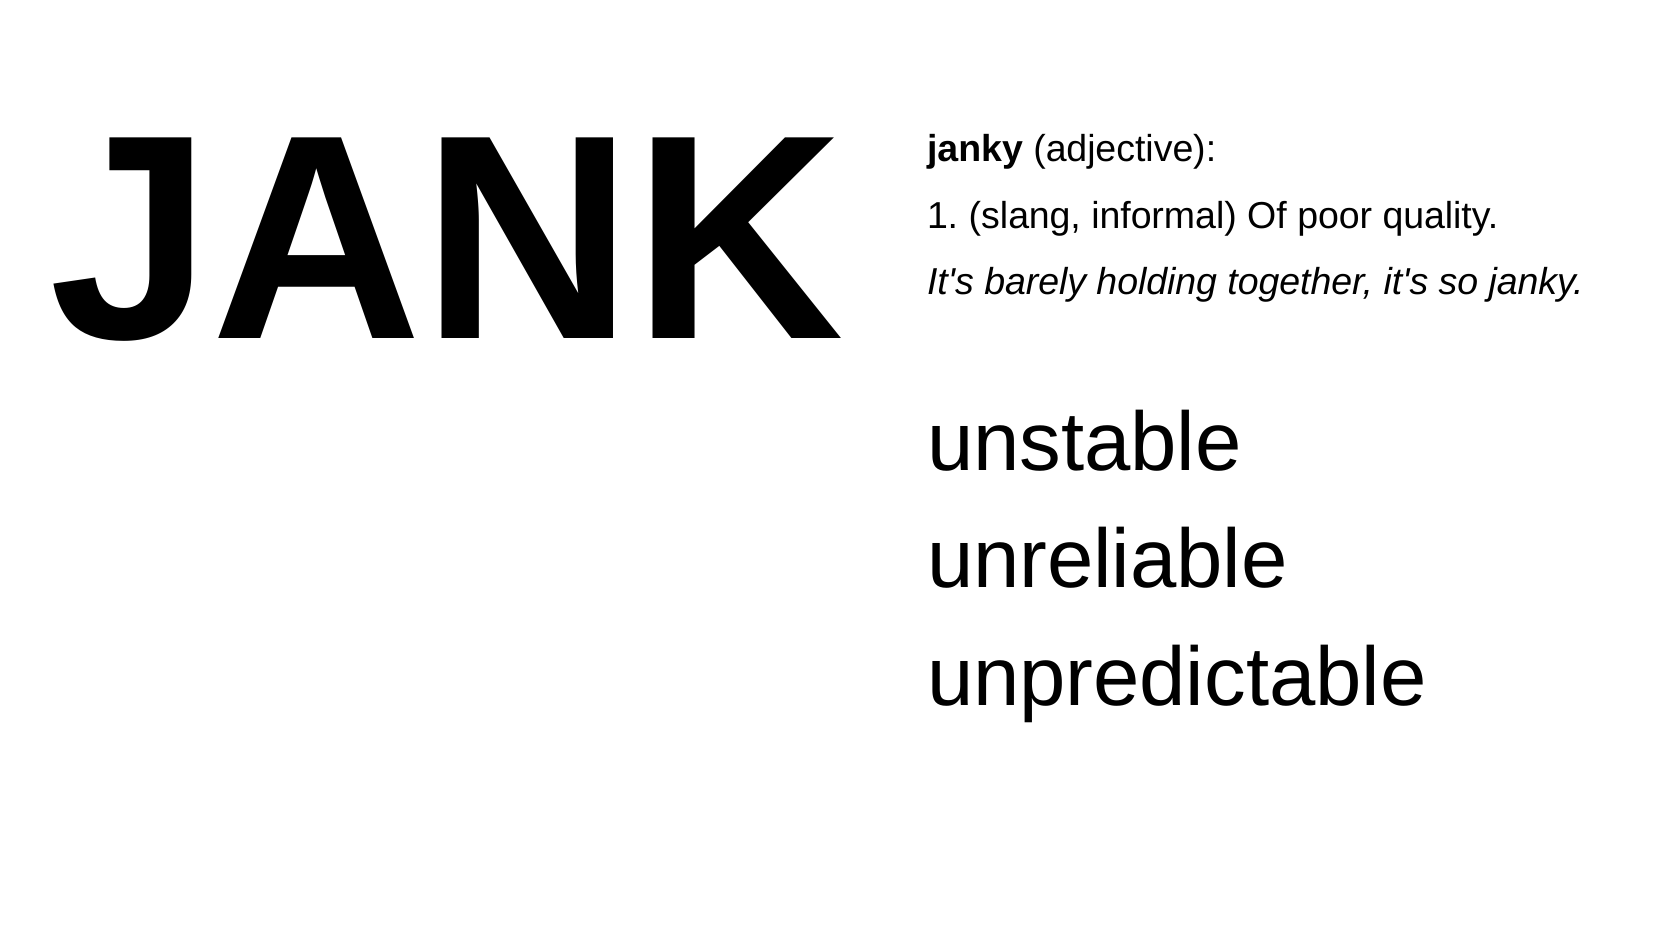

JANK
janky (adjective):
1. (slang, informal) Of poor quality.
It's barely holding together, it's so janky.
unstable
unreliable
unpredictable